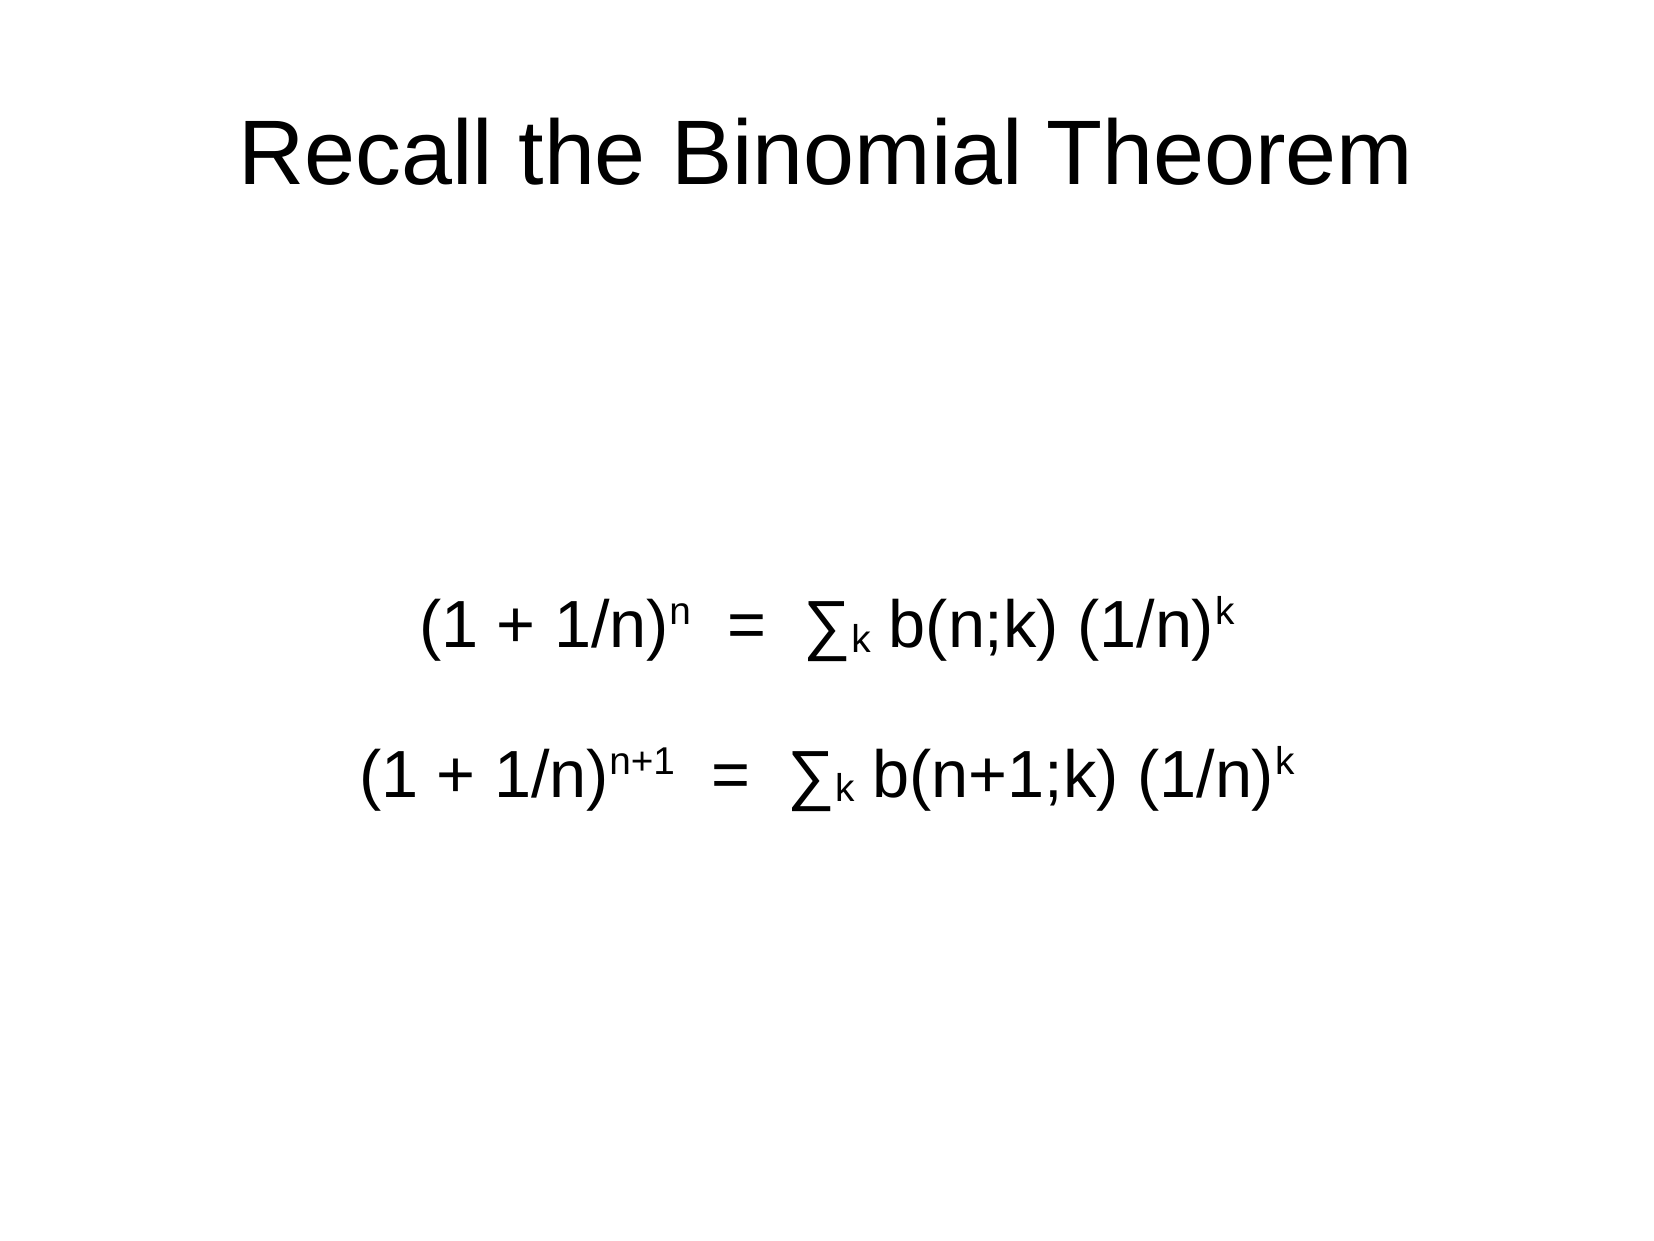

# Recall the Binomial Theorem
(1 + 1/n)n = ∑k b(n;k) (1/n)k
(1 + 1/n)n+1 = ∑k b(n+1;k) (1/n)k